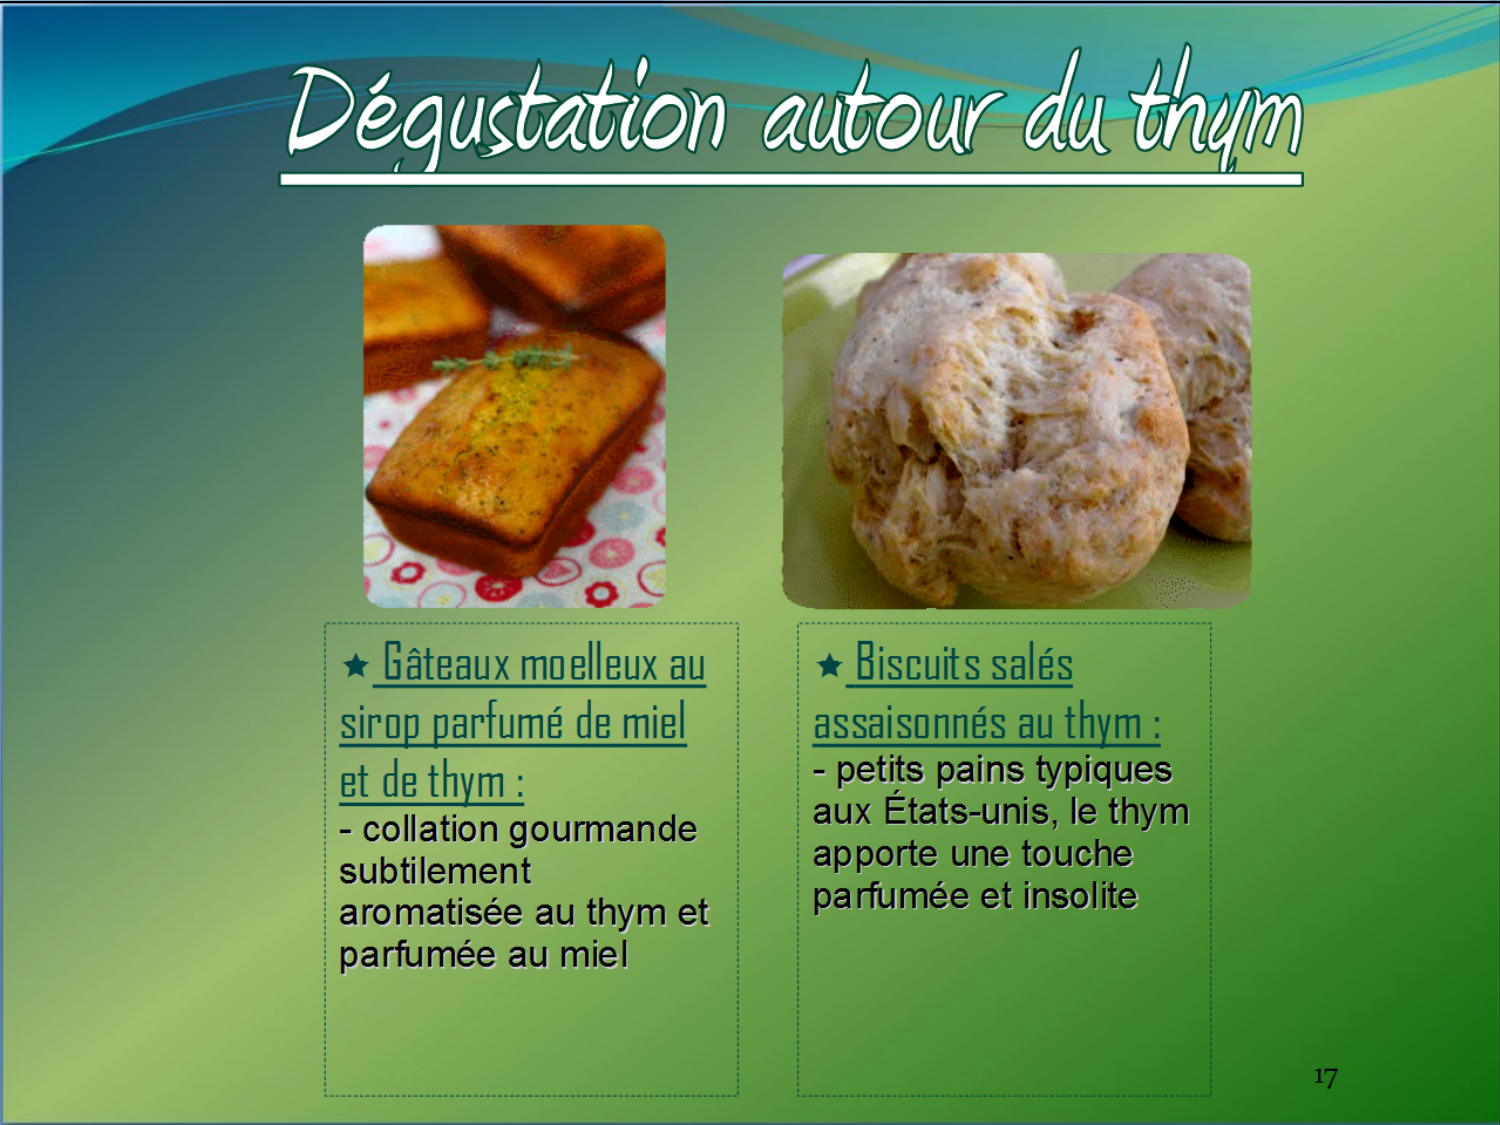

# Dégustation autour du thym
 Gâteaux moelleux au sirop parfumé de miel et de thym :
- collation gourmande subtilement aromatisée au thym et parfumée au miel
 Biscuits salés assaisonnés au thym :
- petits pains typiques aux États-unis, le thym apporte une touche parfumée et insolite
17